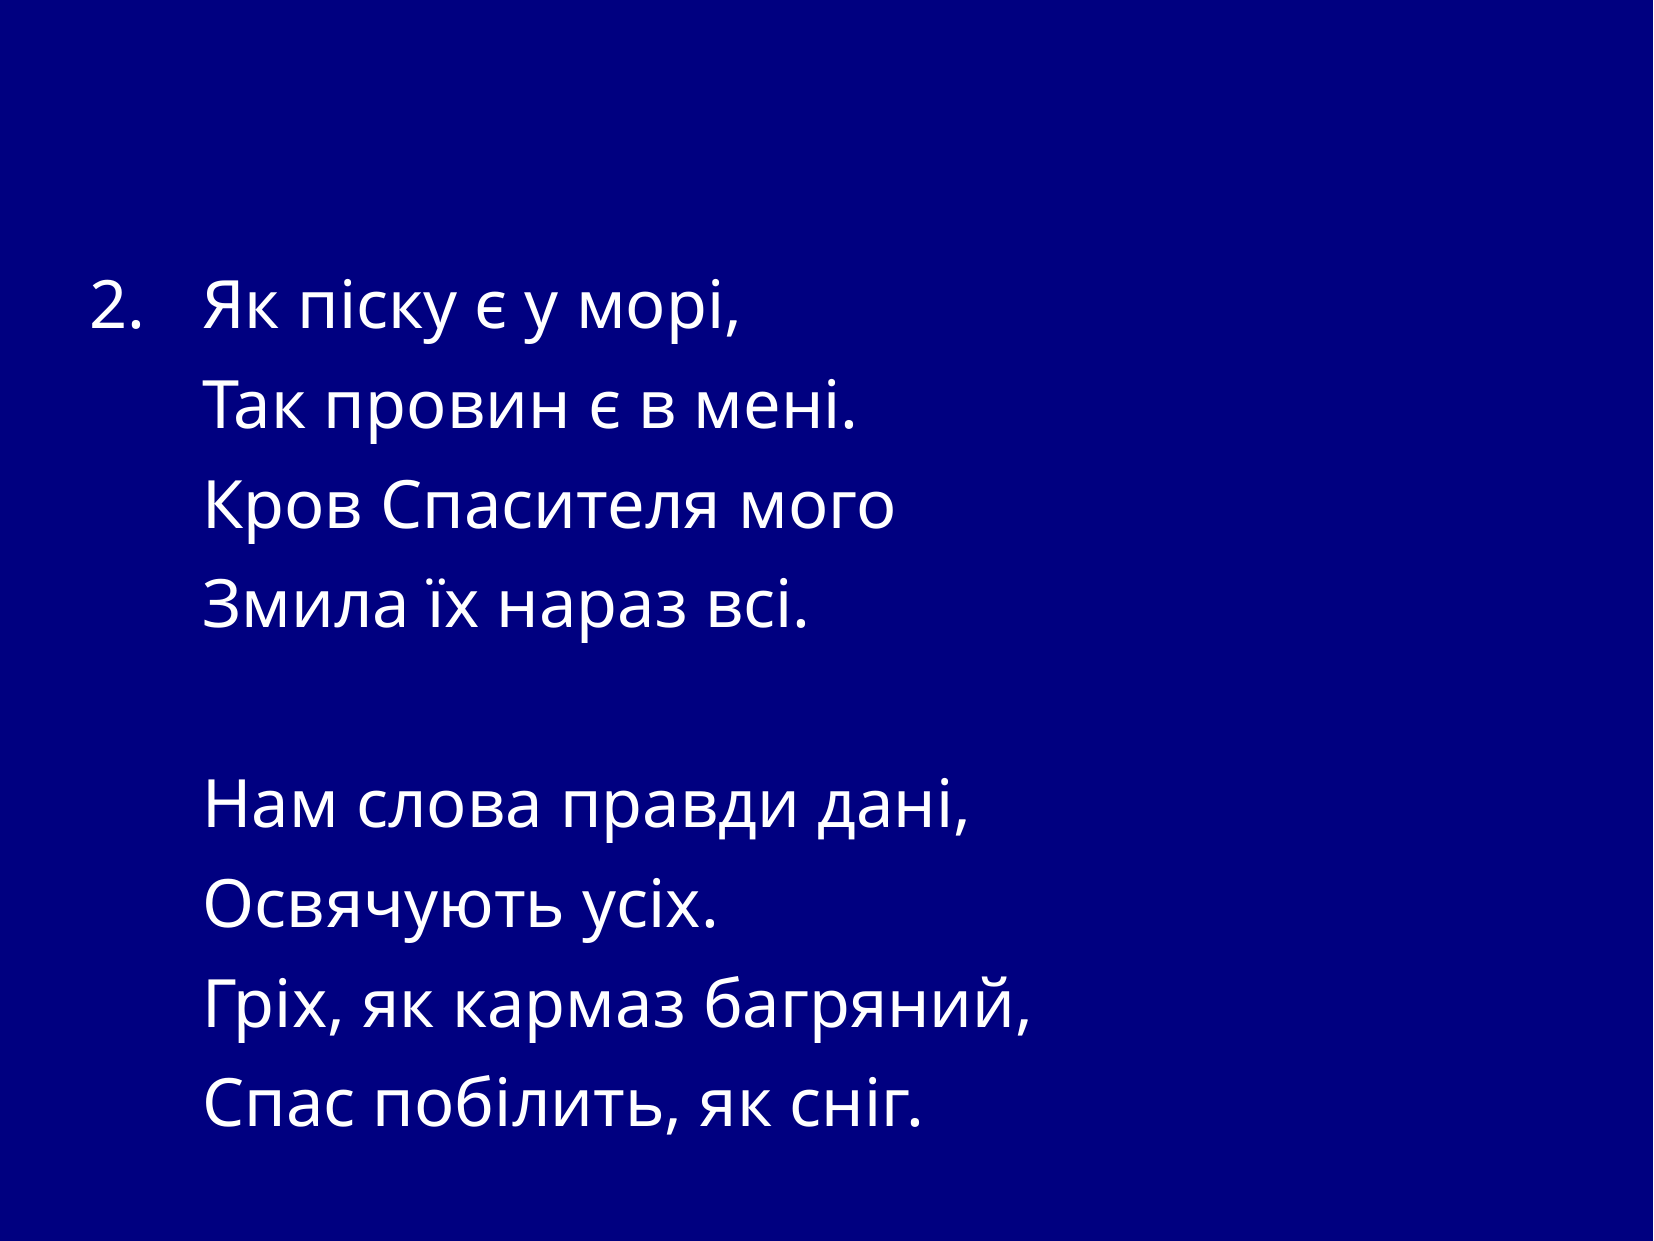

2.	Як піску є у морі,
	Так провин є в мені.
	Кров Спасителя мого
	Змила їх нараз всі.
	Нам слова правди дані,
	Освячують усіх.
	Гріх, як кармаз багряний,
	Спас побілить, як сніг.